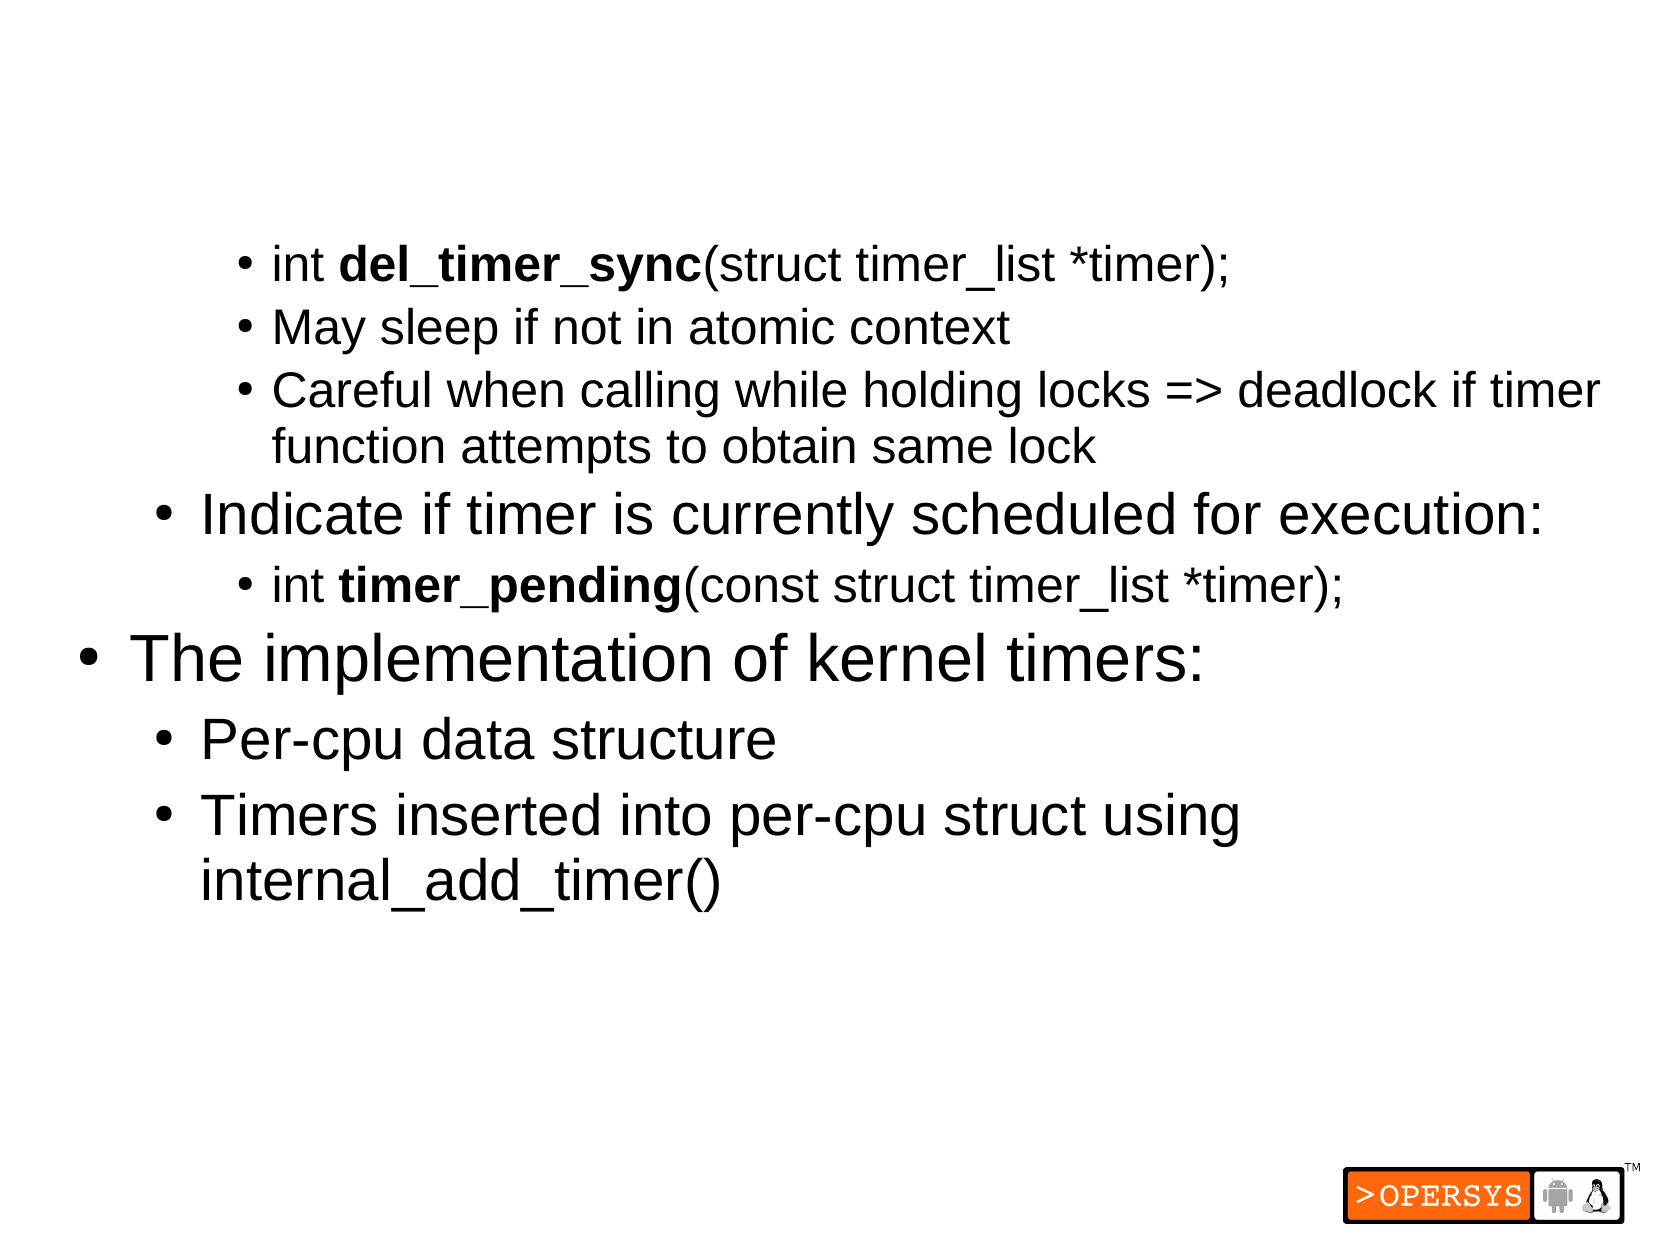

# int del_timer_sync(struct timer_list *timer);
May sleep if not in atomic context
Careful when calling while holding locks => deadlock if timer function attempts to obtain same lock
Indicate if timer is currently scheduled for execution:
int timer_pending(const struct timer_list *timer);
The implementation of kernel timers:
Per-cpu data structure
Timers inserted into per-cpu struct using internal_add_timer()